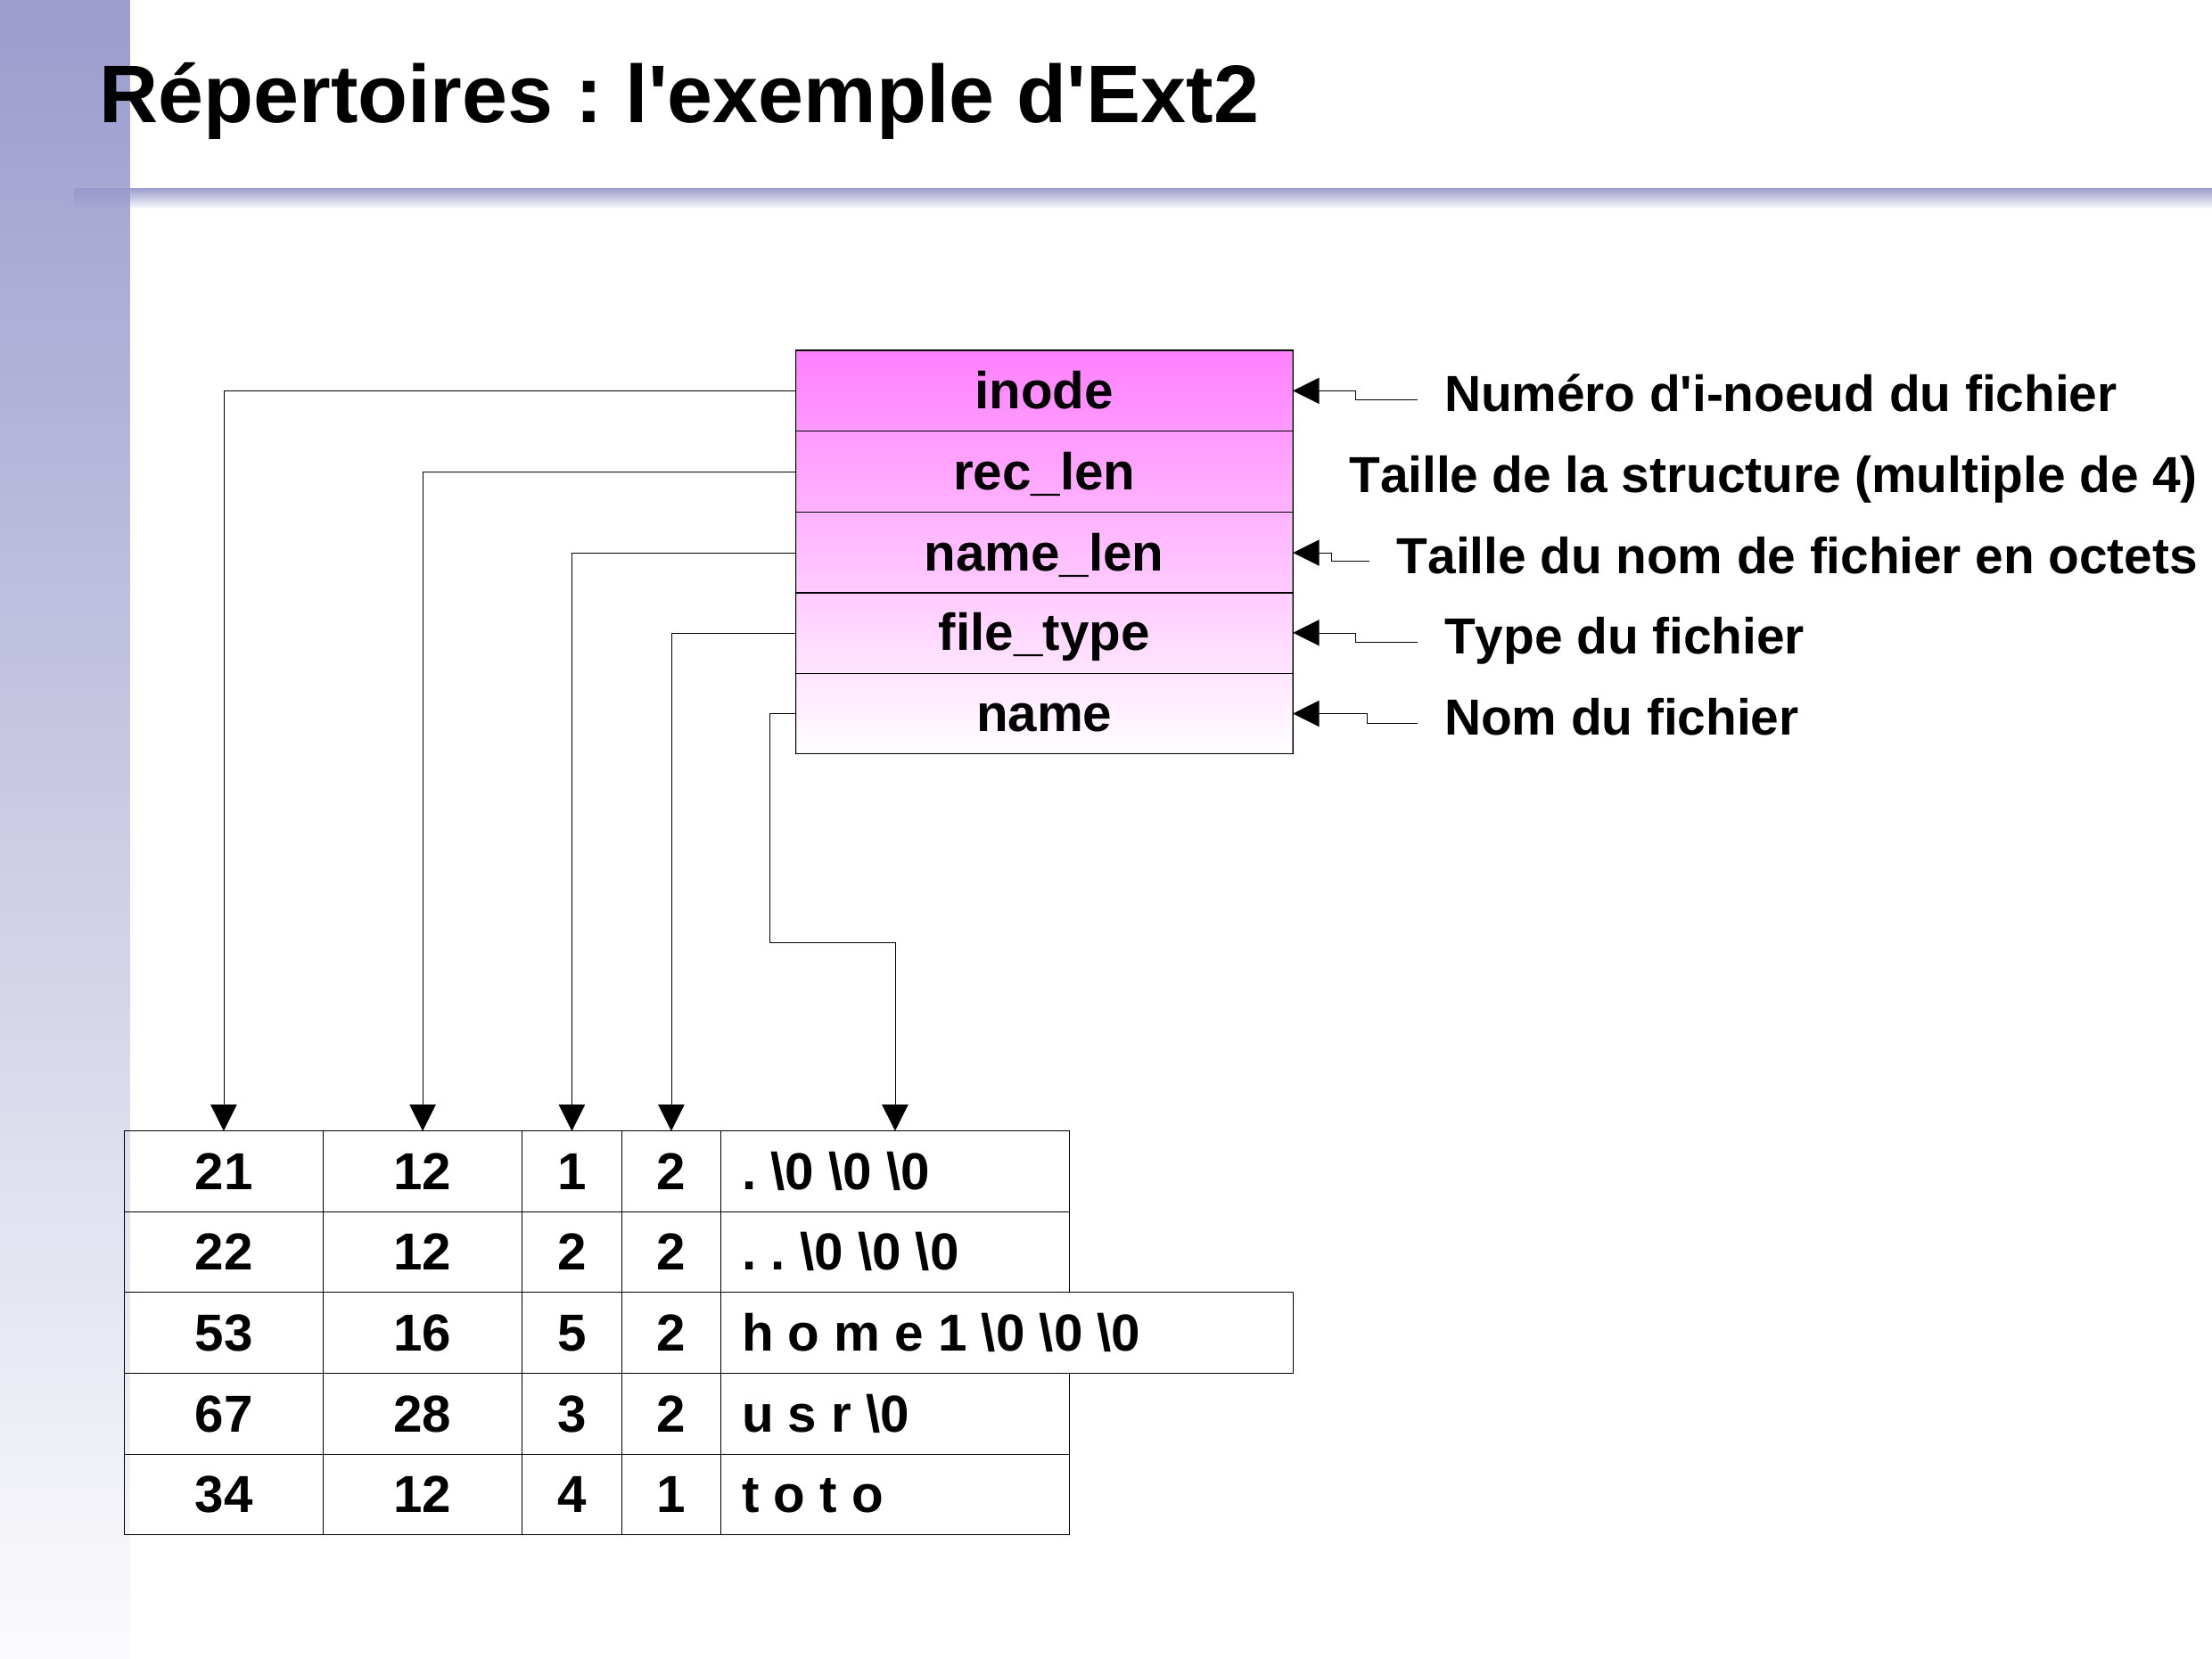

# Répertoires : l'exemple d'Ext2
inode
 Numéro d'i-noeud du fichier
rec_len
 Taille de la structure (multiple de 4)
name_len
 Taille du nom de fichier en octets
file_type
 Type du fichier
name
 Nom du fichier
21
12
1
2
. \0 \0 \0
22
12
2
2
. . \0 \0 \0
53
16
5
2
h o m e 1 \0 \0 \0
67
28
3
2
u s r \0
34
12
4
1
t o t o